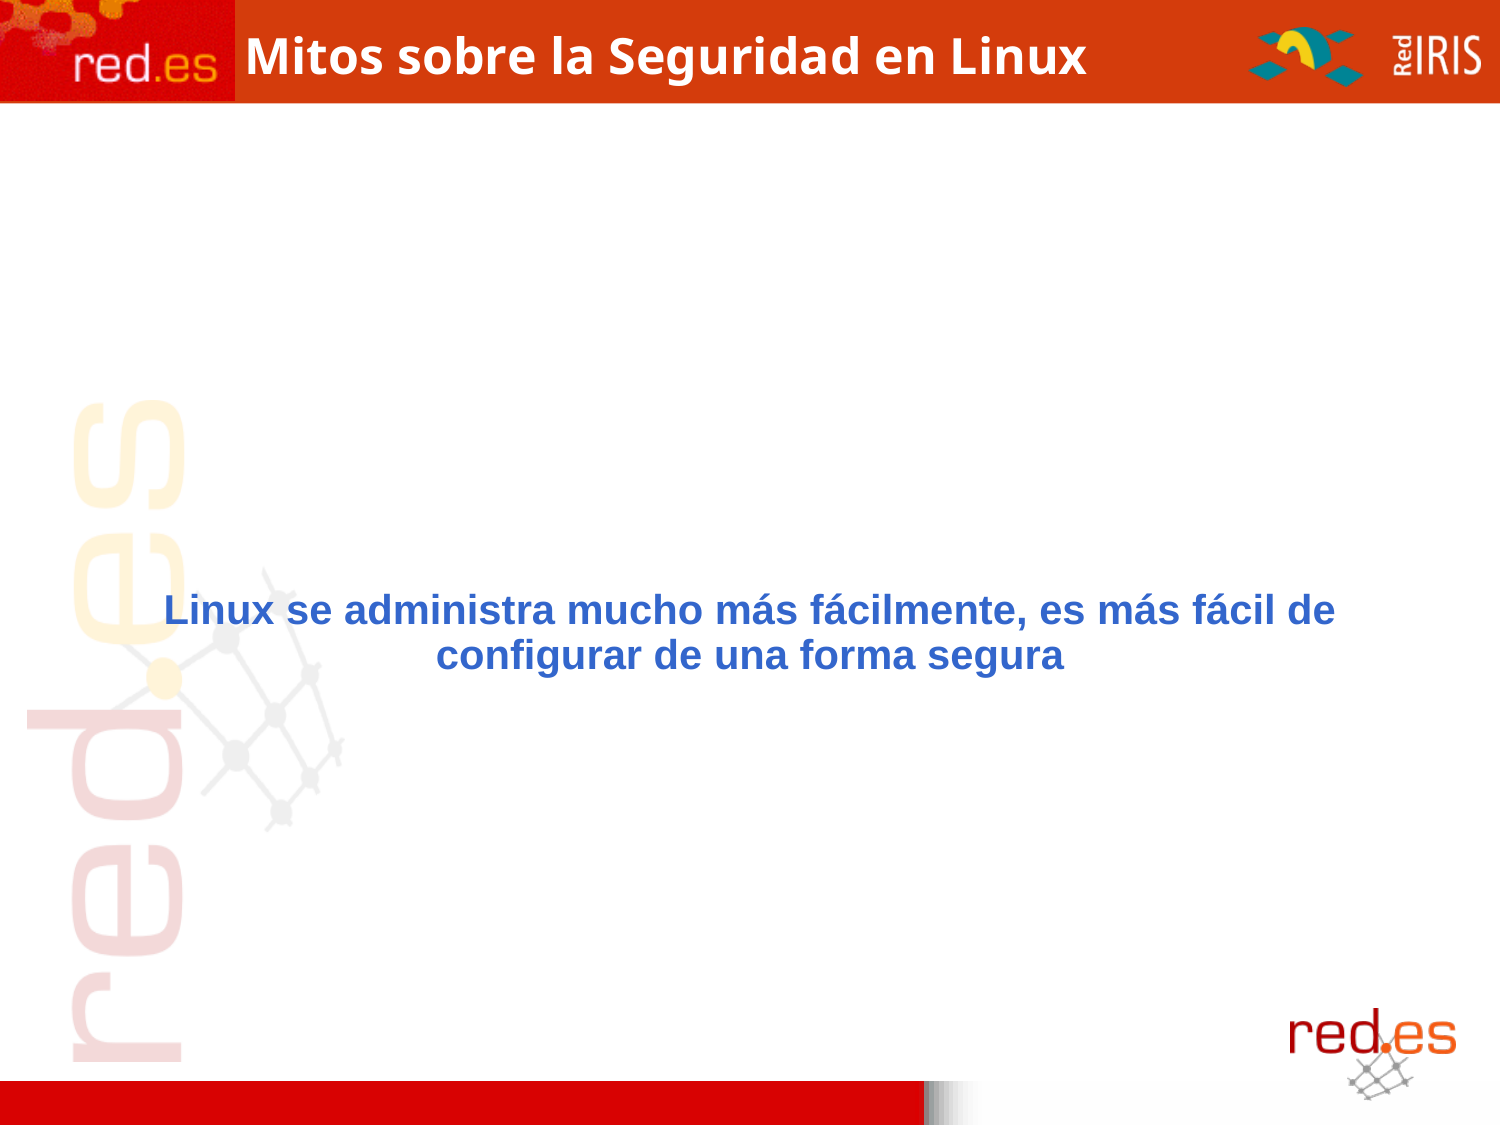

# Mitos sobre la Seguridad en Linux
Linux se administra mucho más fácilmente, es más fácil de configurar de una forma segura